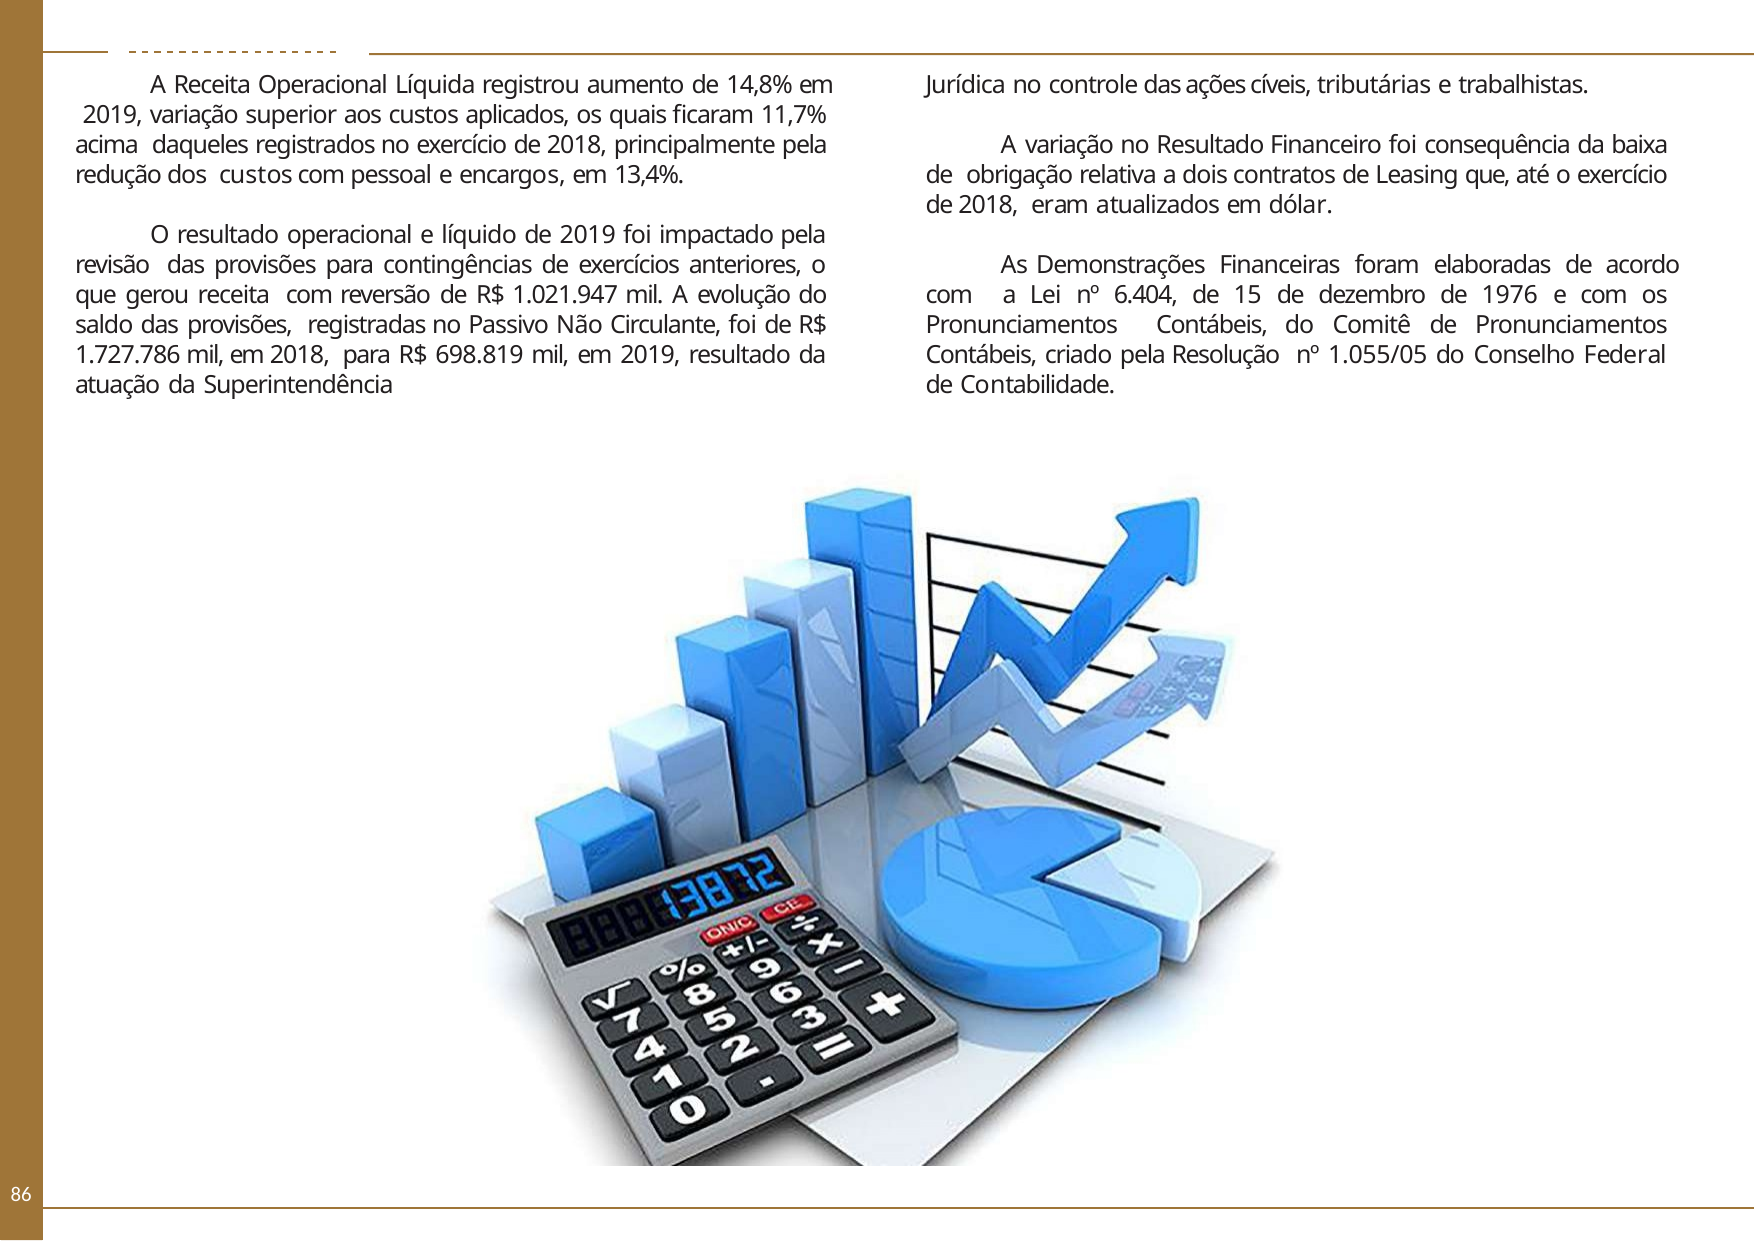

A Receita Operacional Líquida registrou aumento de 14,8% em 2019, variação superior aos custos aplicados, os quais ficaram 11,7% acima daqueles registrados no exercício de 2018, principalmente pela redução dos custos com pessoal e encargos, em 13,4%.
O resultado operacional e líquido de 2019 foi impactado pela revisão das provisões para contingências de exercícios anteriores, o que gerou receita com reversão de R$ 1.021.947 mil. A evolução do saldo das provisões, registradas no Passivo Não Circulante, foi de R$ 1.727.786 mil, em 2018, para R$ 698.819 mil, em 2019, resultado da atuação da Superintendência
Jurídica no controle das ações cíveis, tributárias e trabalhistas.
A variação no Resultado Financeiro foi consequência da baixa de obrigação relativa a dois contratos de Leasing que, até o exercício de 2018, eram atualizados em dólar.
As Demonstrações Financeiras foram elaboradas de acordo com a Lei nº 6.404, de 15 de dezembro de 1976 e com os Pronunciamentos Contábeis, do Comitê de Pronunciamentos Contábeis, criado pela Resolução nº 1.055/05 do Conselho Federal de Contabilidade.
86